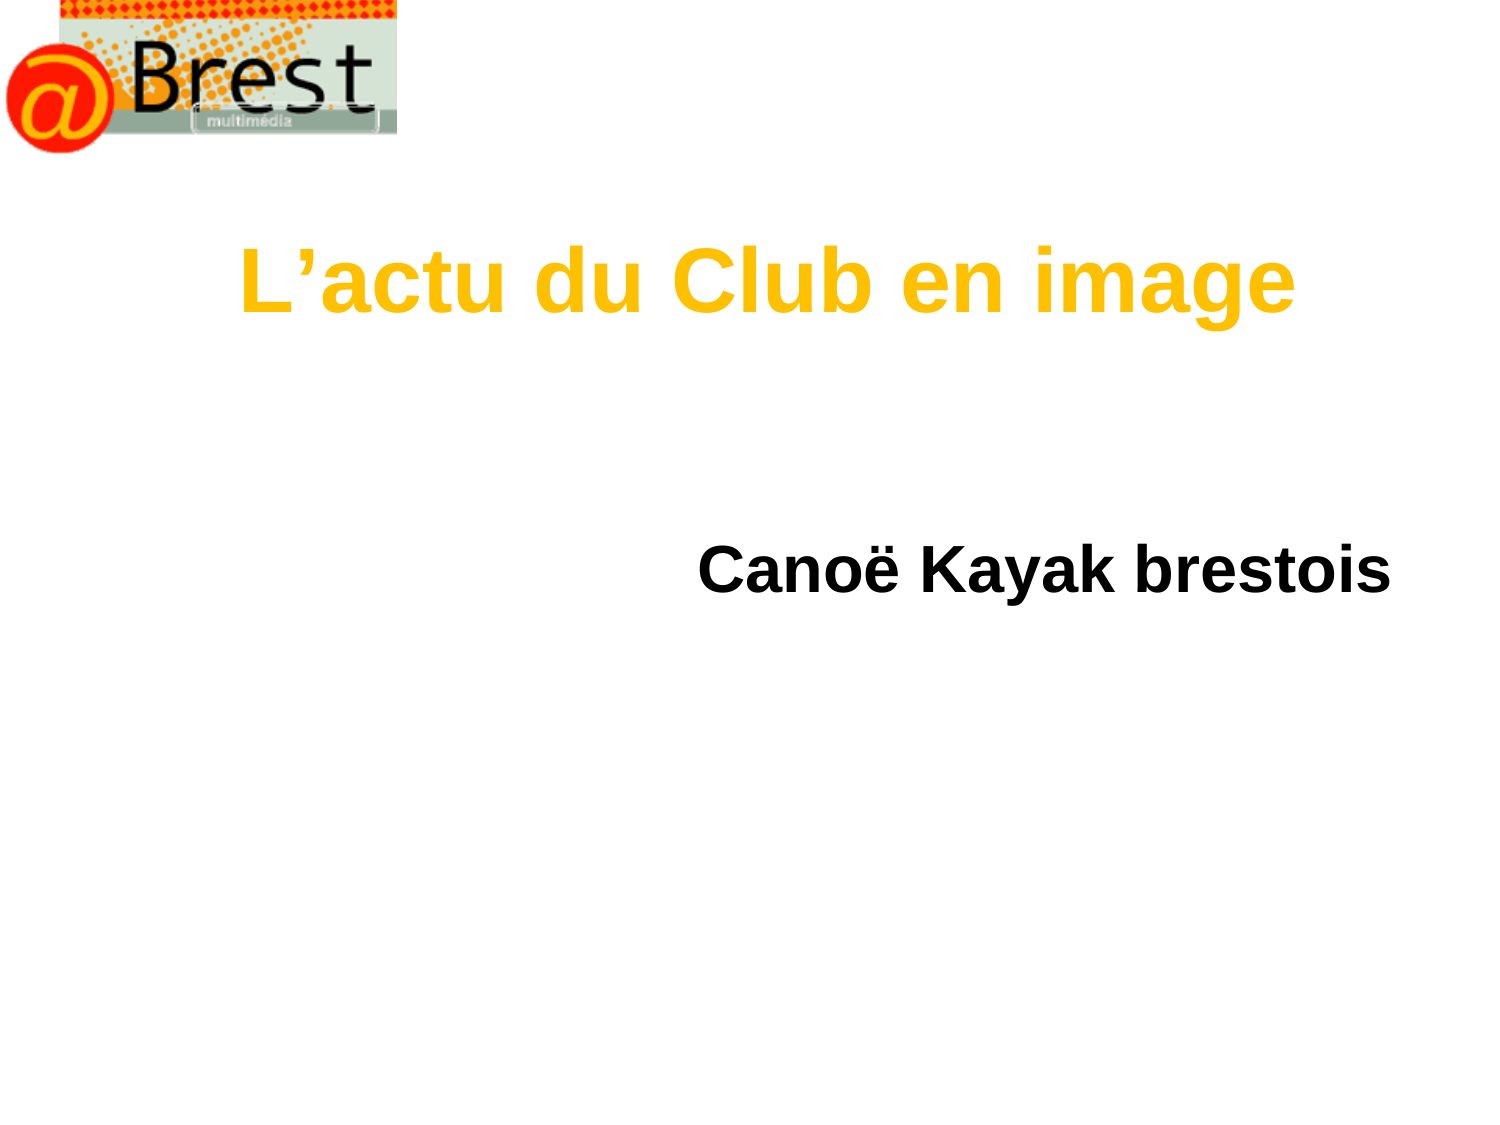

# L’actu du Club en image
Canoë Kayak brestois